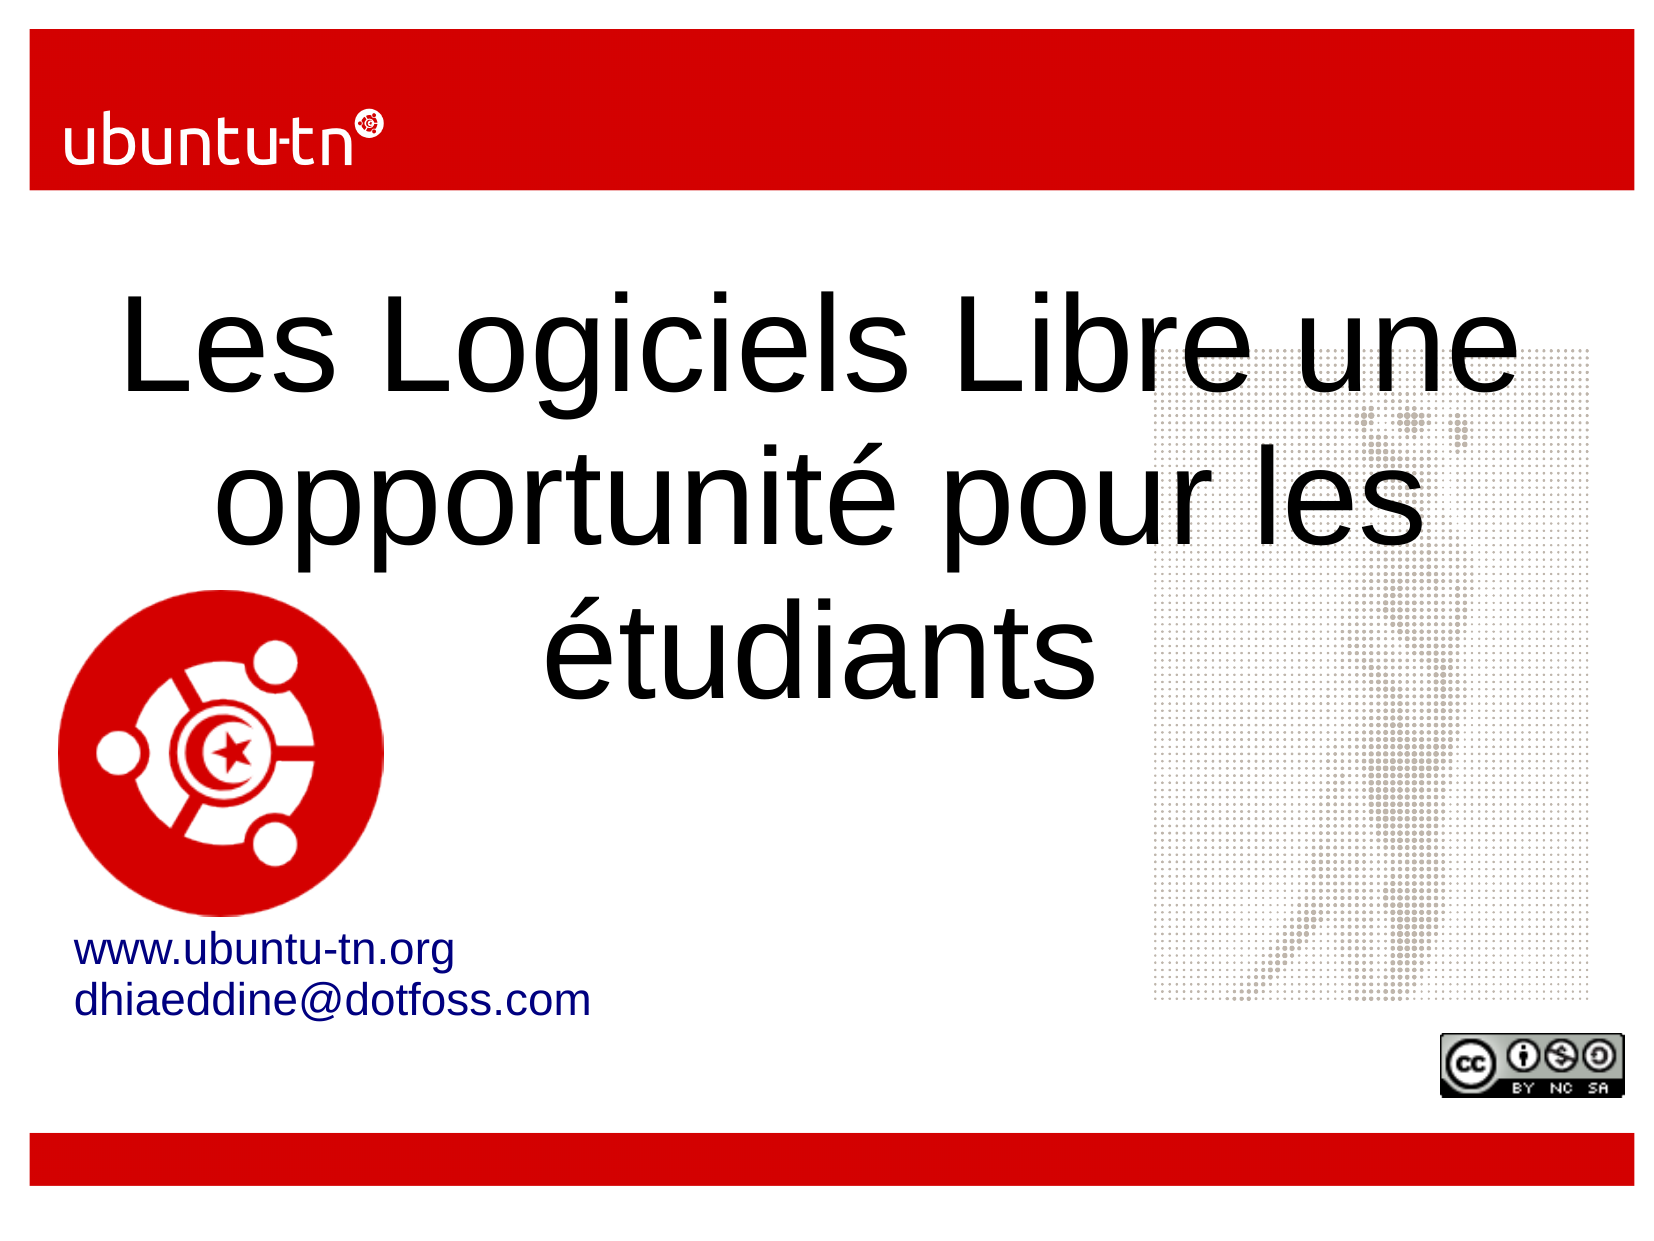

# Les Logiciels Libre une opportunité pour les étudiants
www.ubuntu-tn.org
dhiaeddine@dotfoss.com